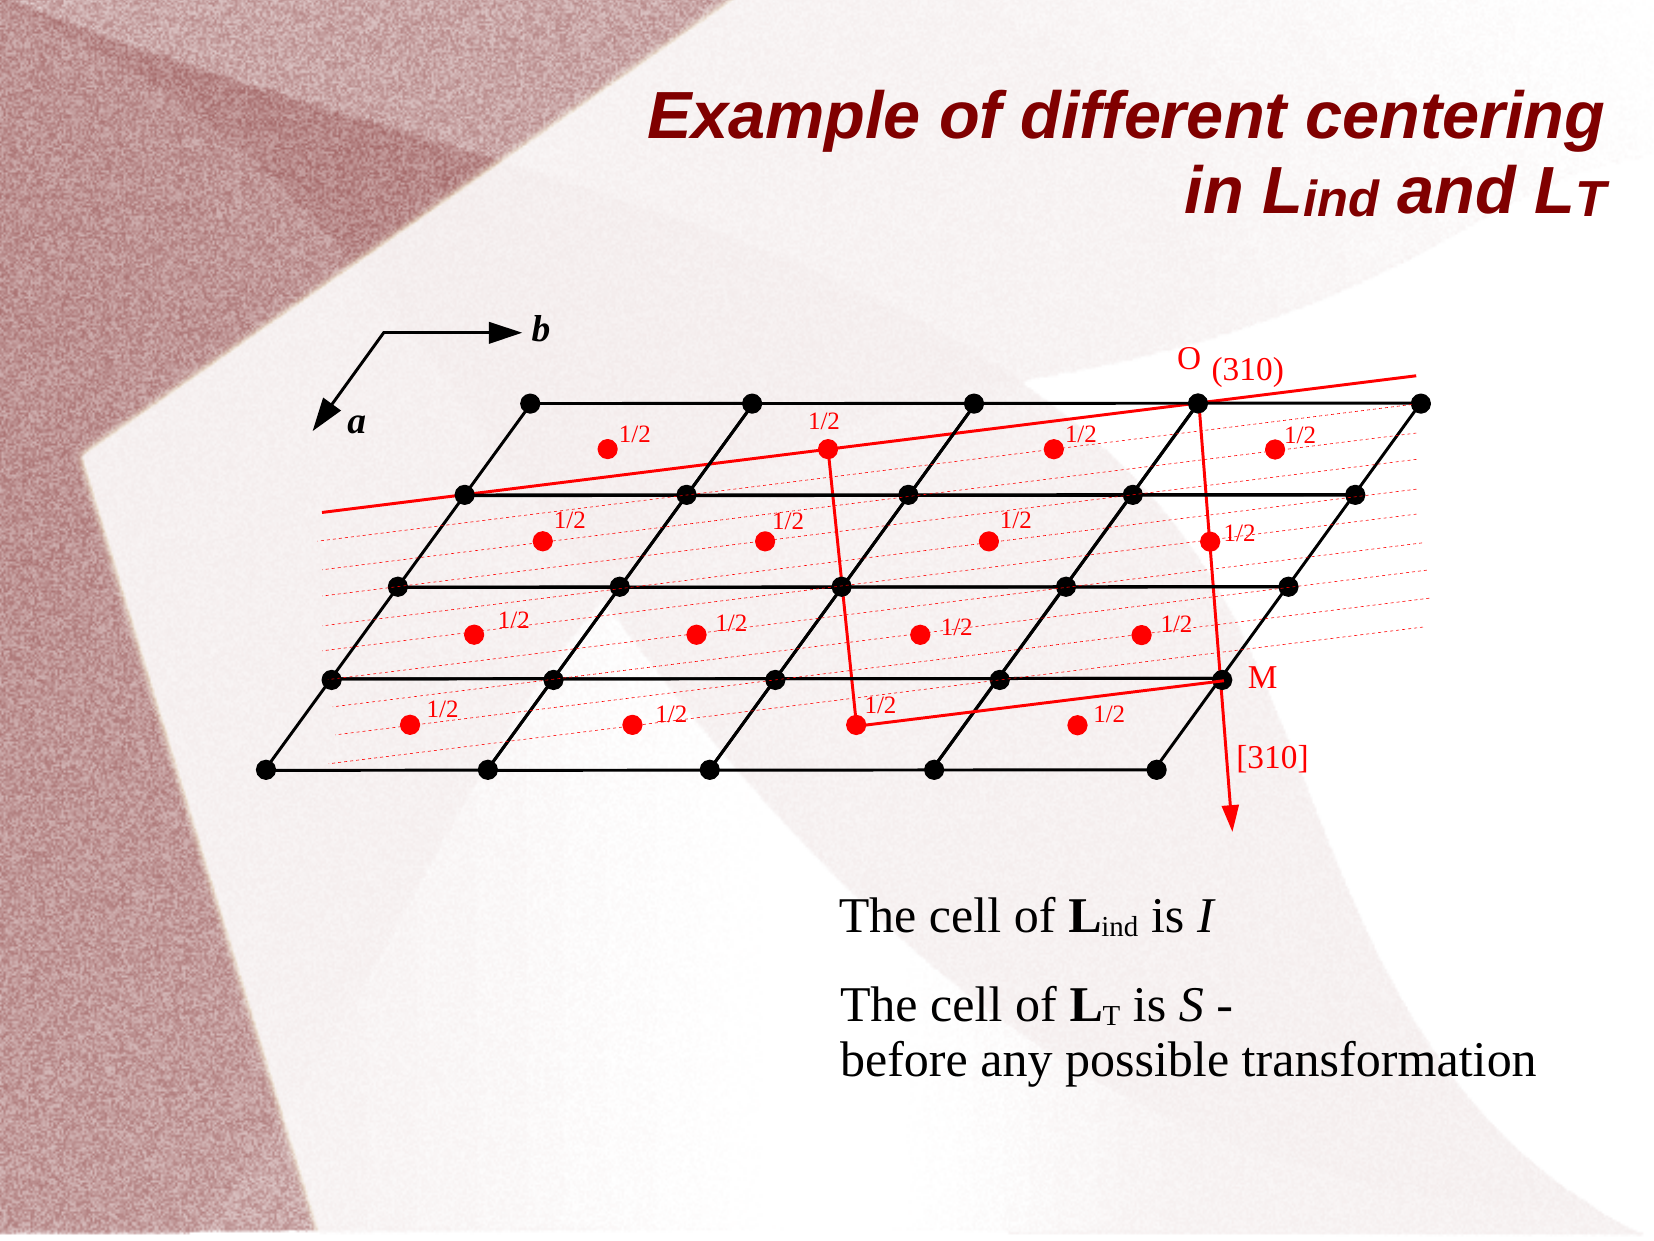

# Example of different centering in Lind and LT
b
a
O
(310)
1/2
1/2
1/2
1/2
1/2
1/2
1/2
1/2
1/2
1/2
1/2
1/2
1/2
1/2
1/2
1/2
M
[310]
The cell of Lind is I
The cell of LT is S -
before any possible transformation